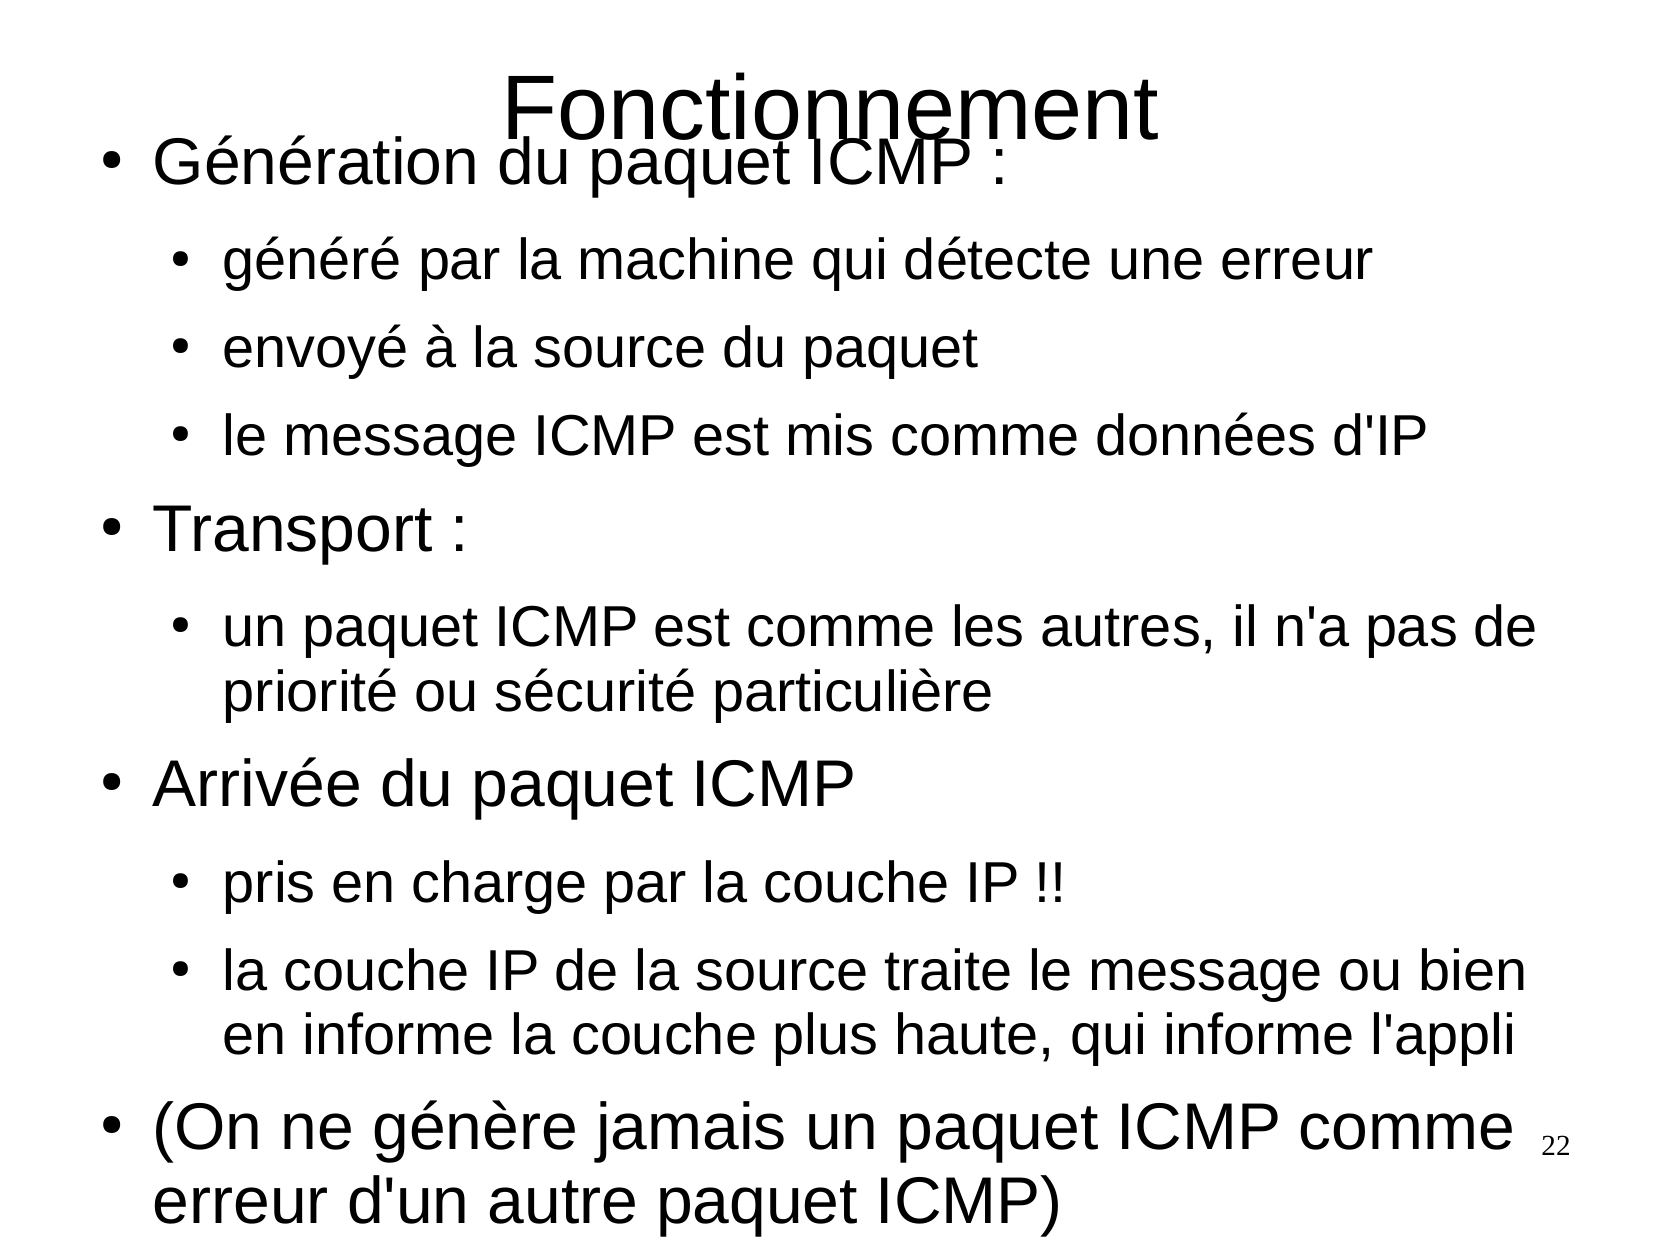

# Fonctionnement
Génération du paquet ICMP :
généré par la machine qui détecte une erreur
envoyé à la source du paquet
le message ICMP est mis comme données d'IP
Transport :
un paquet ICMP est comme les autres, il n'a pas de priorité ou sécurité particulière
Arrivée du paquet ICMP
pris en charge par la couche IP !!
la couche IP de la source traite le message ou bien en informe la couche plus haute, qui informe l'appli
(On ne génère jamais un paquet ICMP comme erreur d'un autre paquet ICMP)
22